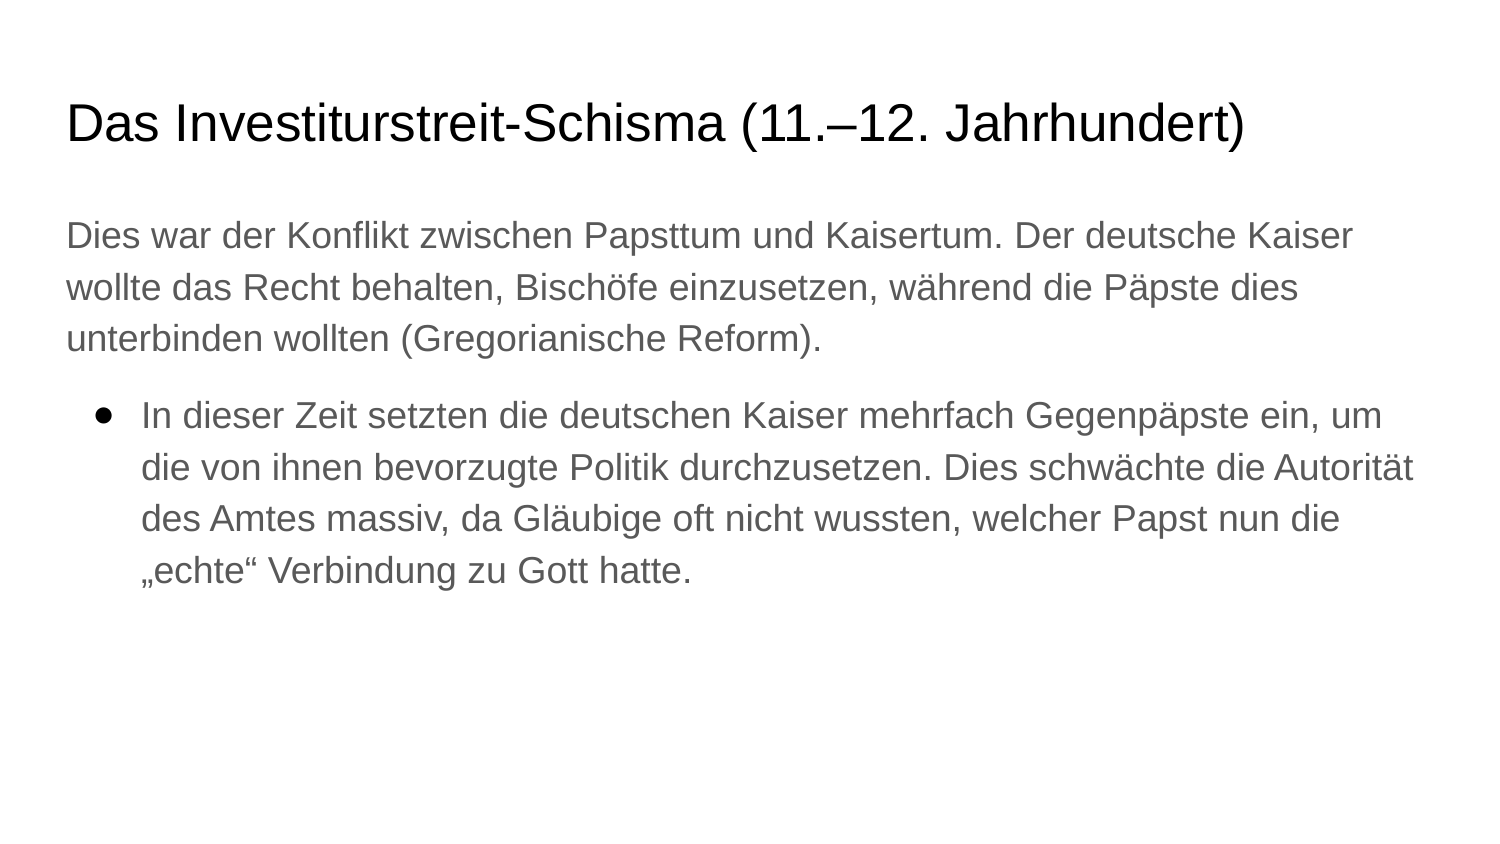

# Das Investiturstreit-Schisma (11.–12. Jahrhundert)
Dies war der Konflikt zwischen Papsttum und Kaisertum. Der deutsche Kaiser wollte das Recht behalten, Bischöfe einzusetzen, während die Päpste dies unterbinden wollten (Gregorianische Reform).
In dieser Zeit setzten die deutschen Kaiser mehrfach Gegenpäpste ein, um die von ihnen bevorzugte Politik durchzusetzen. Dies schwächte die Autorität des Amtes massiv, da Gläubige oft nicht wussten, welcher Papst nun die „echte“ Verbindung zu Gott hatte.